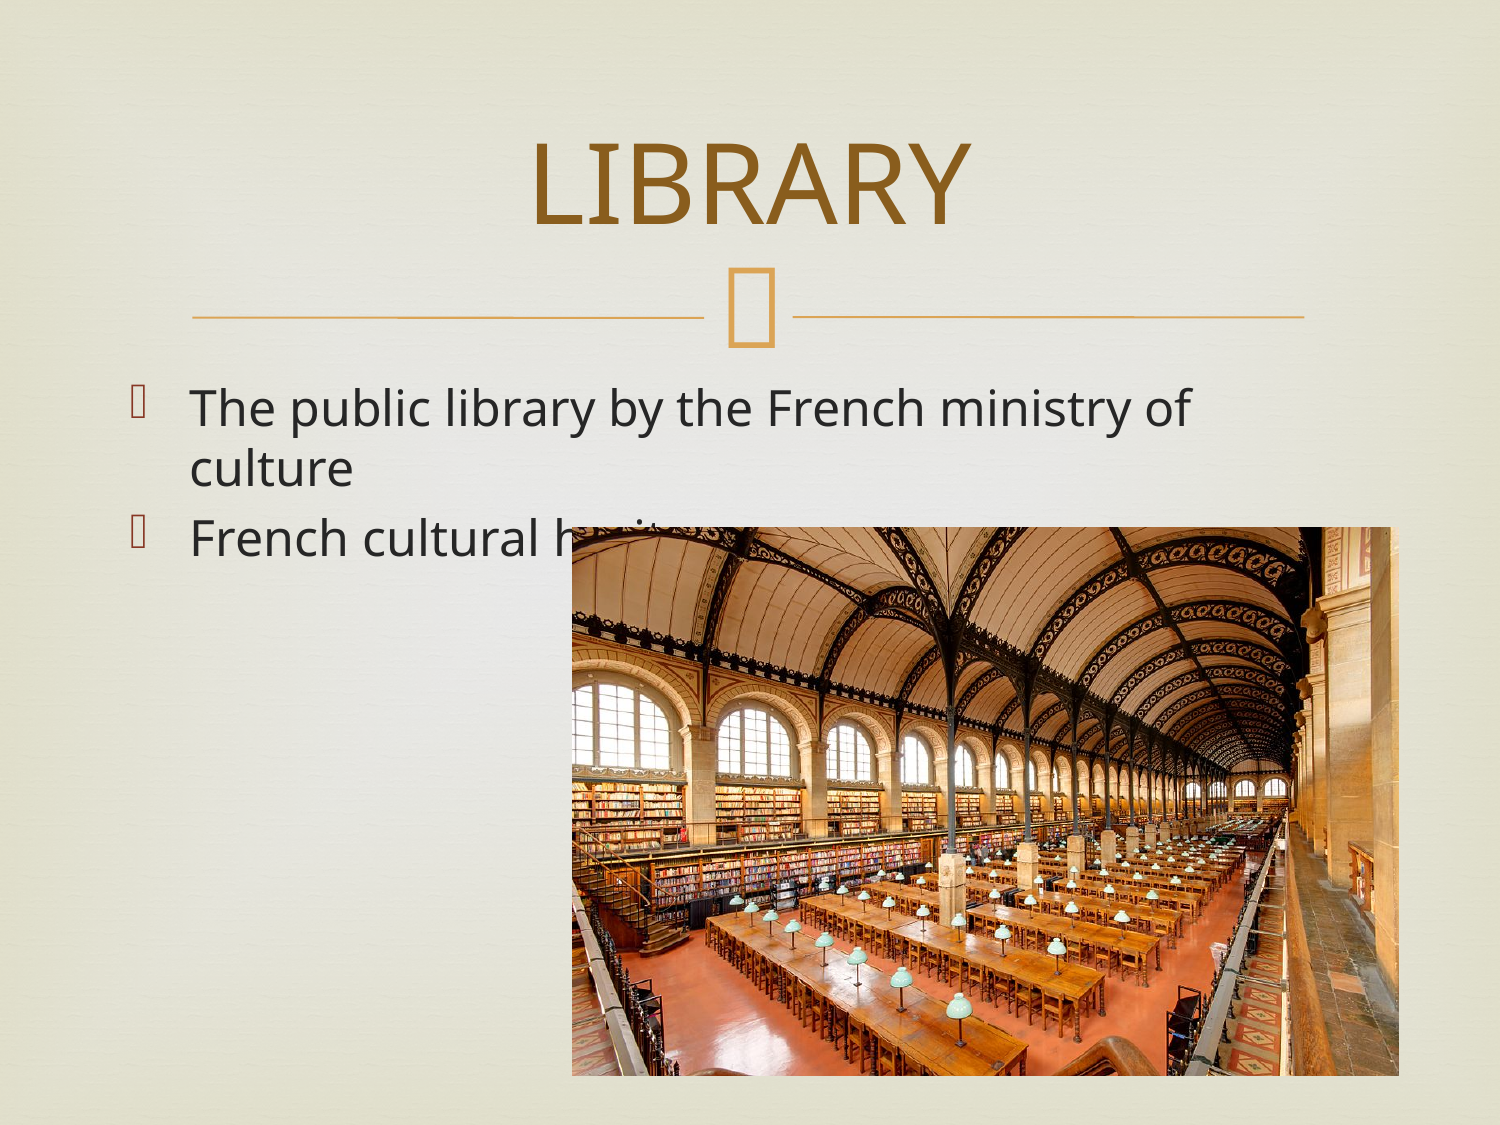

LIBRARY
# The public library by the French ministry of culture
French cultural heritage